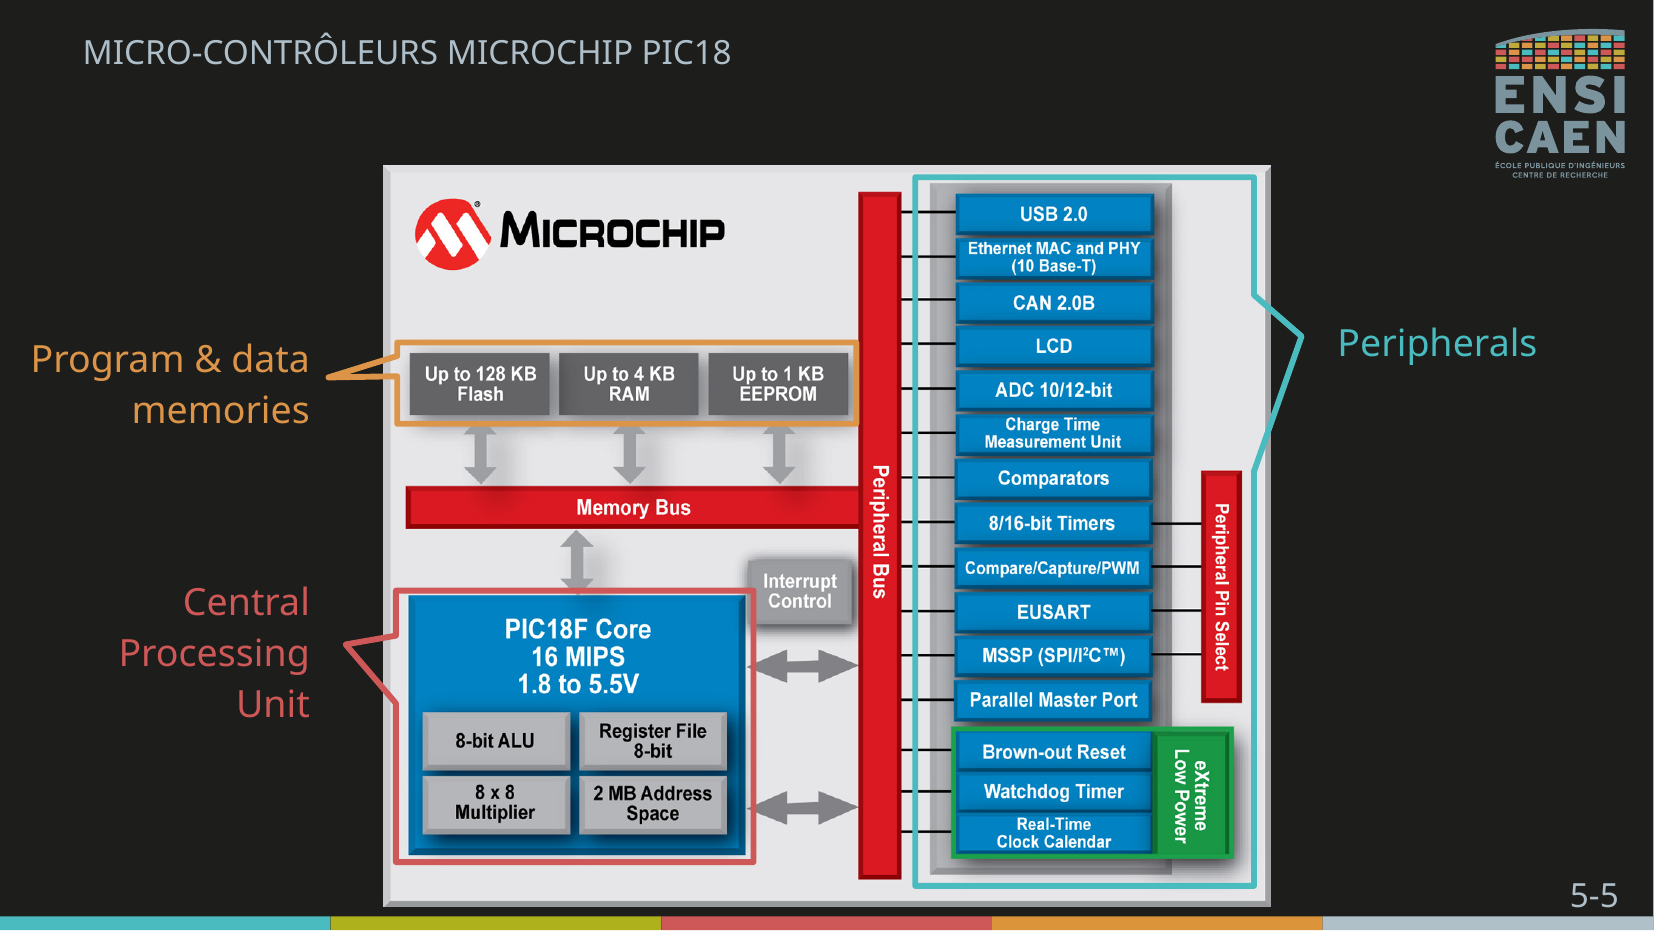

# MICRO-CONTRÔLEURS MICROCHIP PIC18
Peripherals
Program & data memories
Central
Processing
Unit